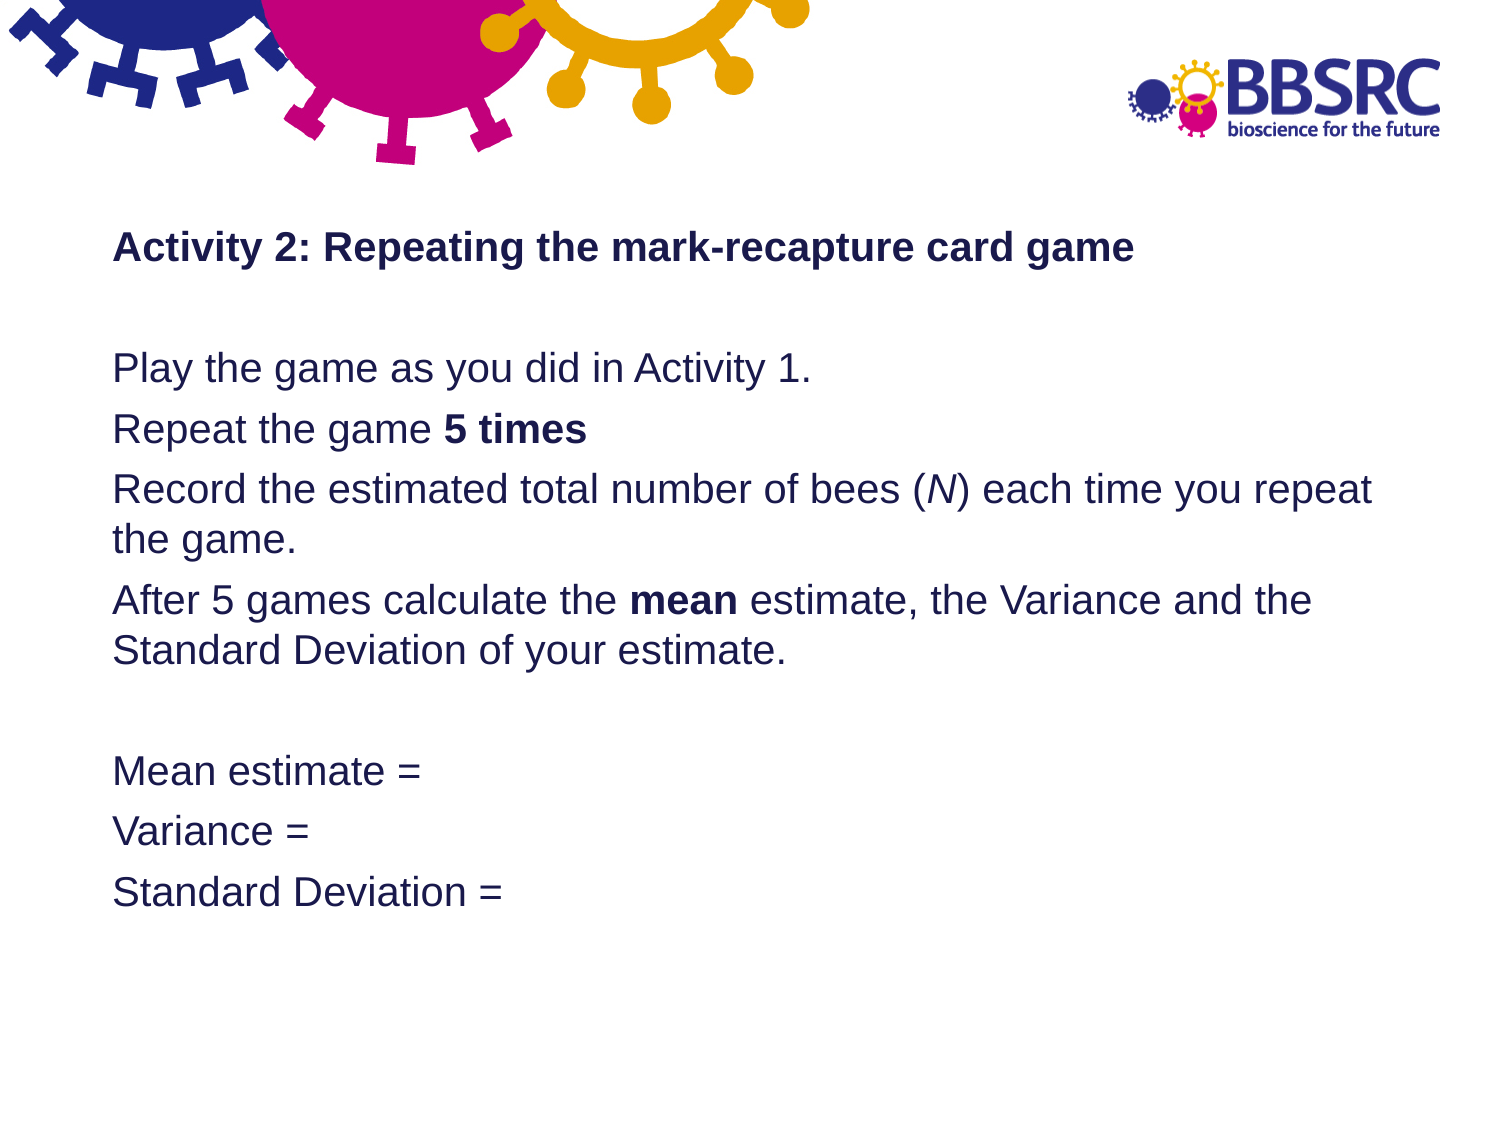

# Activity 2: Repeating the mark-recapture card game
Play the game as you did in Activity 1.
Repeat the game 5 times
Record the estimated total number of bees (N) each time you repeat the game.
After 5 games calculate the mean estimate, the Variance and the Standard Deviation of your estimate.
Mean estimate =
Variance =
Standard Deviation =